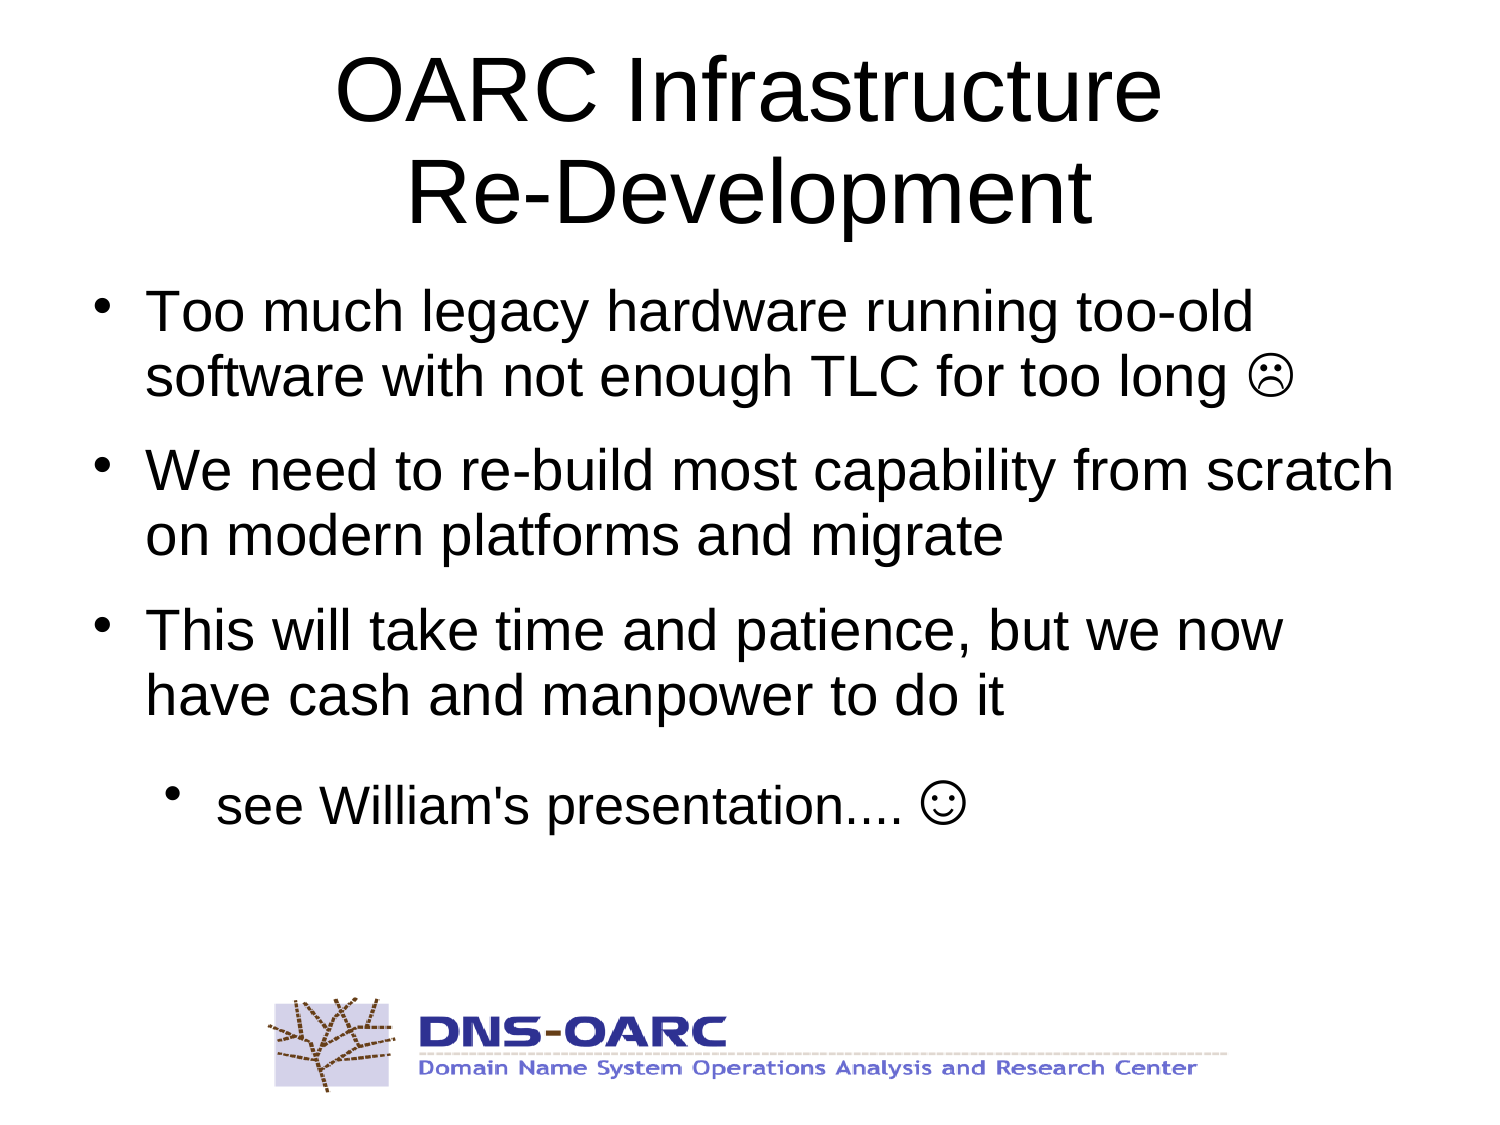

# OARC Infrastructure Re-Development
Too much legacy hardware running too-old software with not enough TLC for too long ☹
We need to re-build most capability from scratch on modern platforms and migrate
This will take time and patience, but we now have cash and manpower to do it
see William's presentation....☺